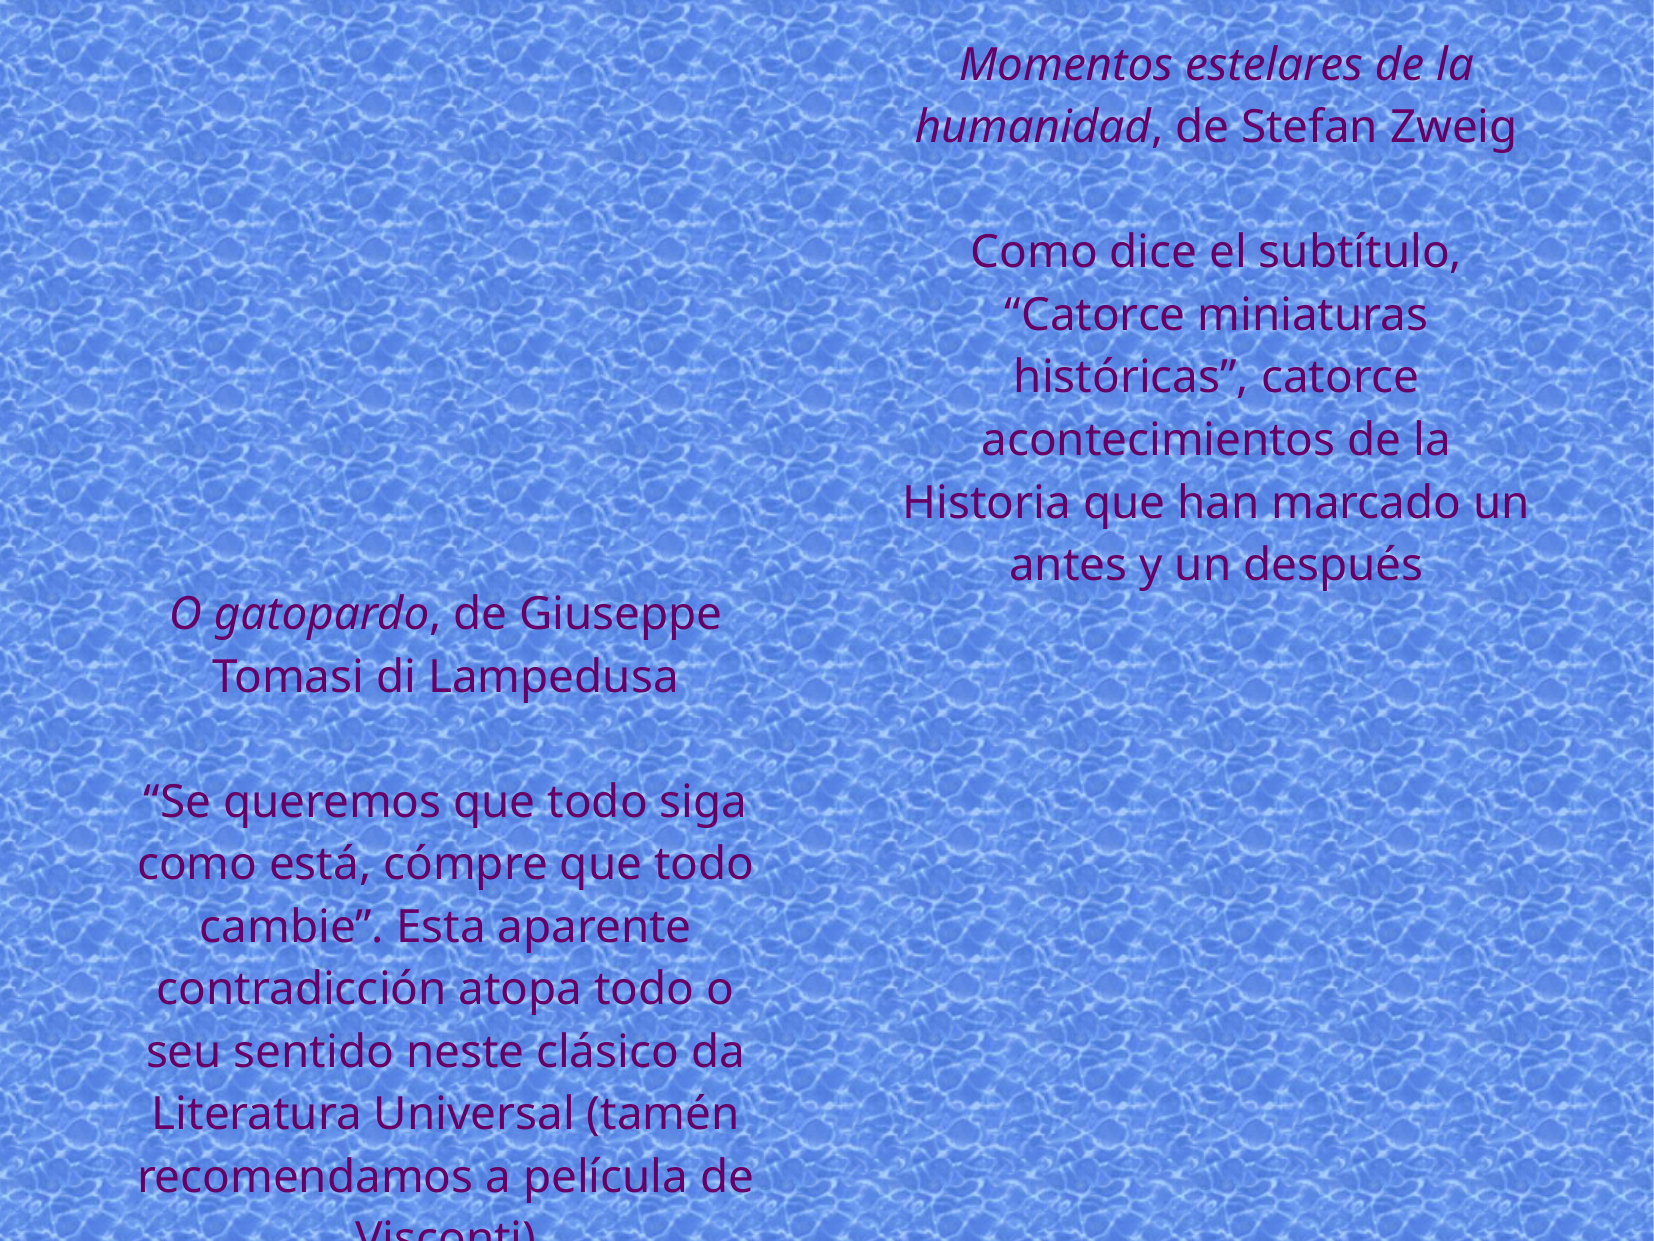

Momentos estelares de la humanidad, de Stefan Zweig
Como dice el subtítulo, “Catorce miniaturas históricas”, catorce acontecimientos de la Historia que han marcado un antes y un después
O gatopardo, de Giuseppe Tomasi di Lampedusa
“Se queremos que todo siga como está, cómpre que todo cambie”. Esta aparente contradicción atopa todo o seu sentido neste clásico da Literatura Universal (tamén recomendamos a película de Visconti)